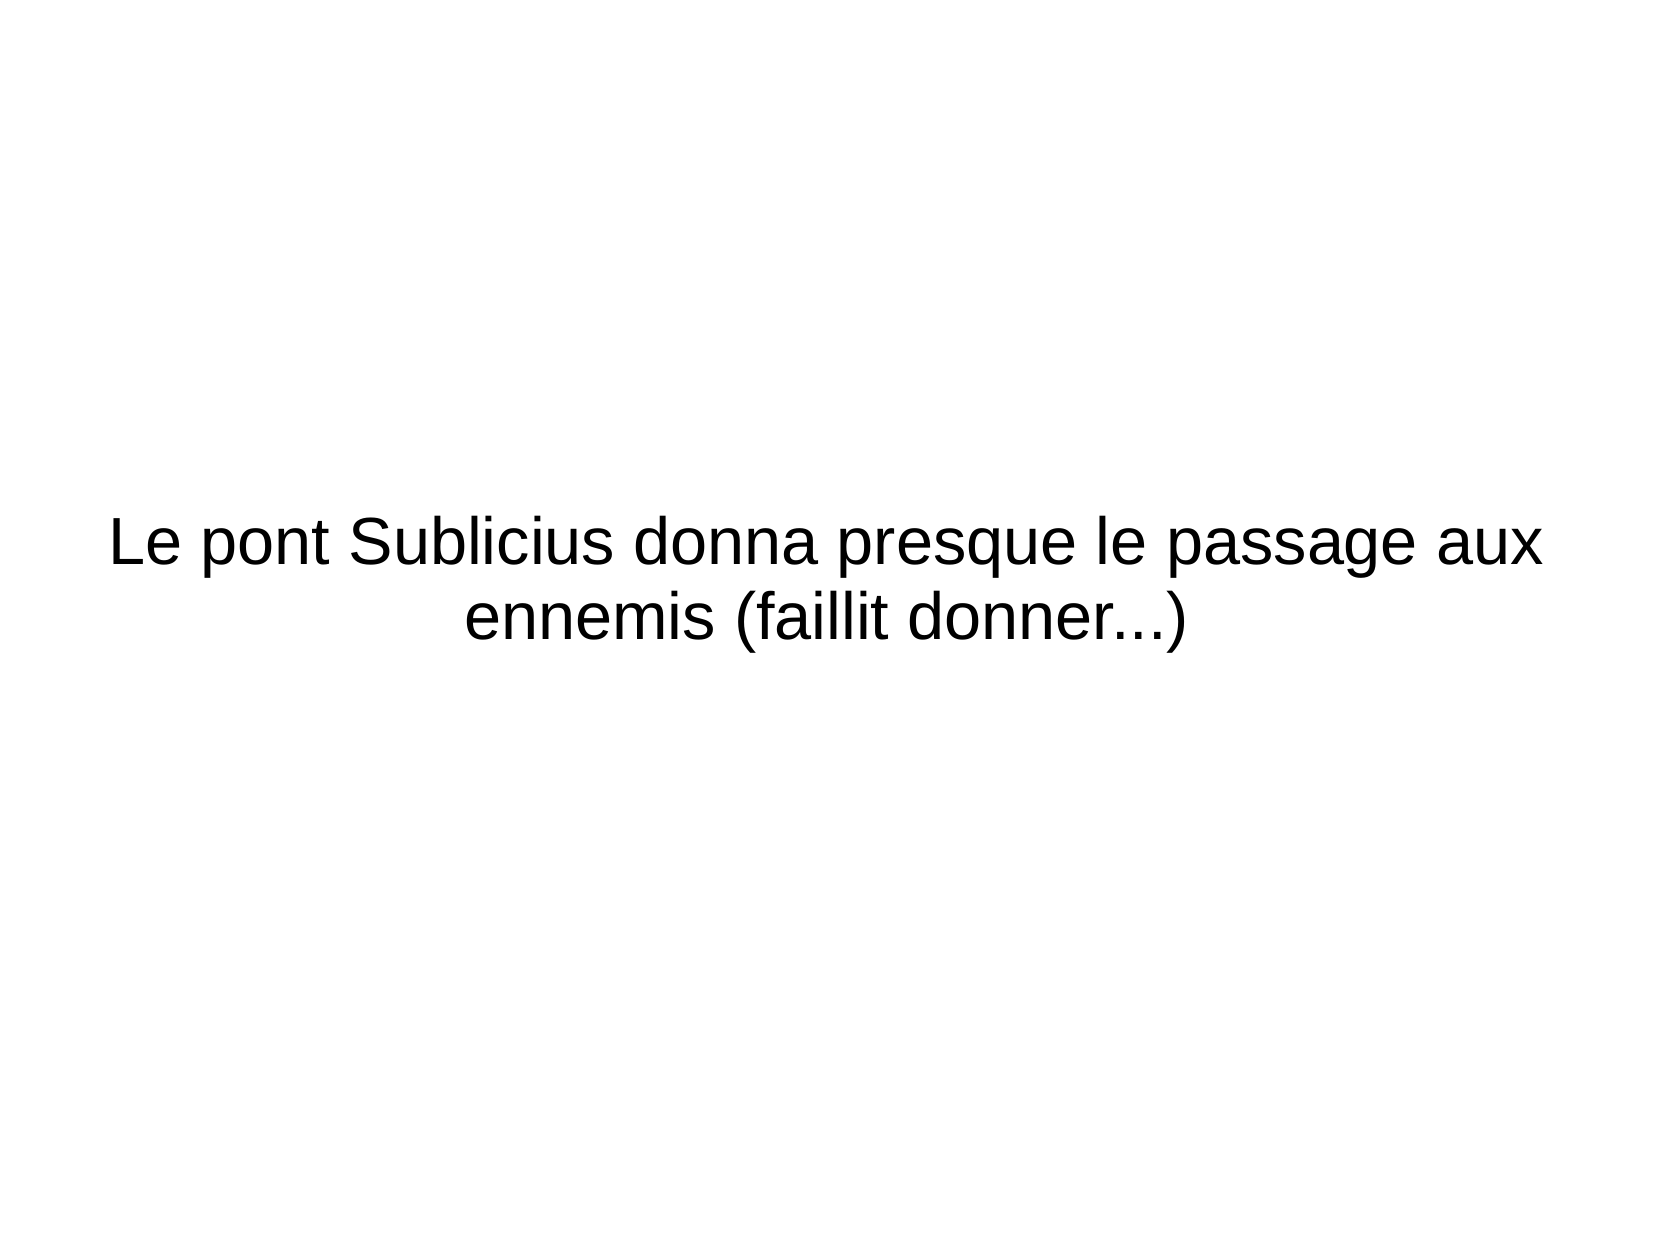

# Le pont Sublicius donna presque le passage aux ennemis (faillit donner...)